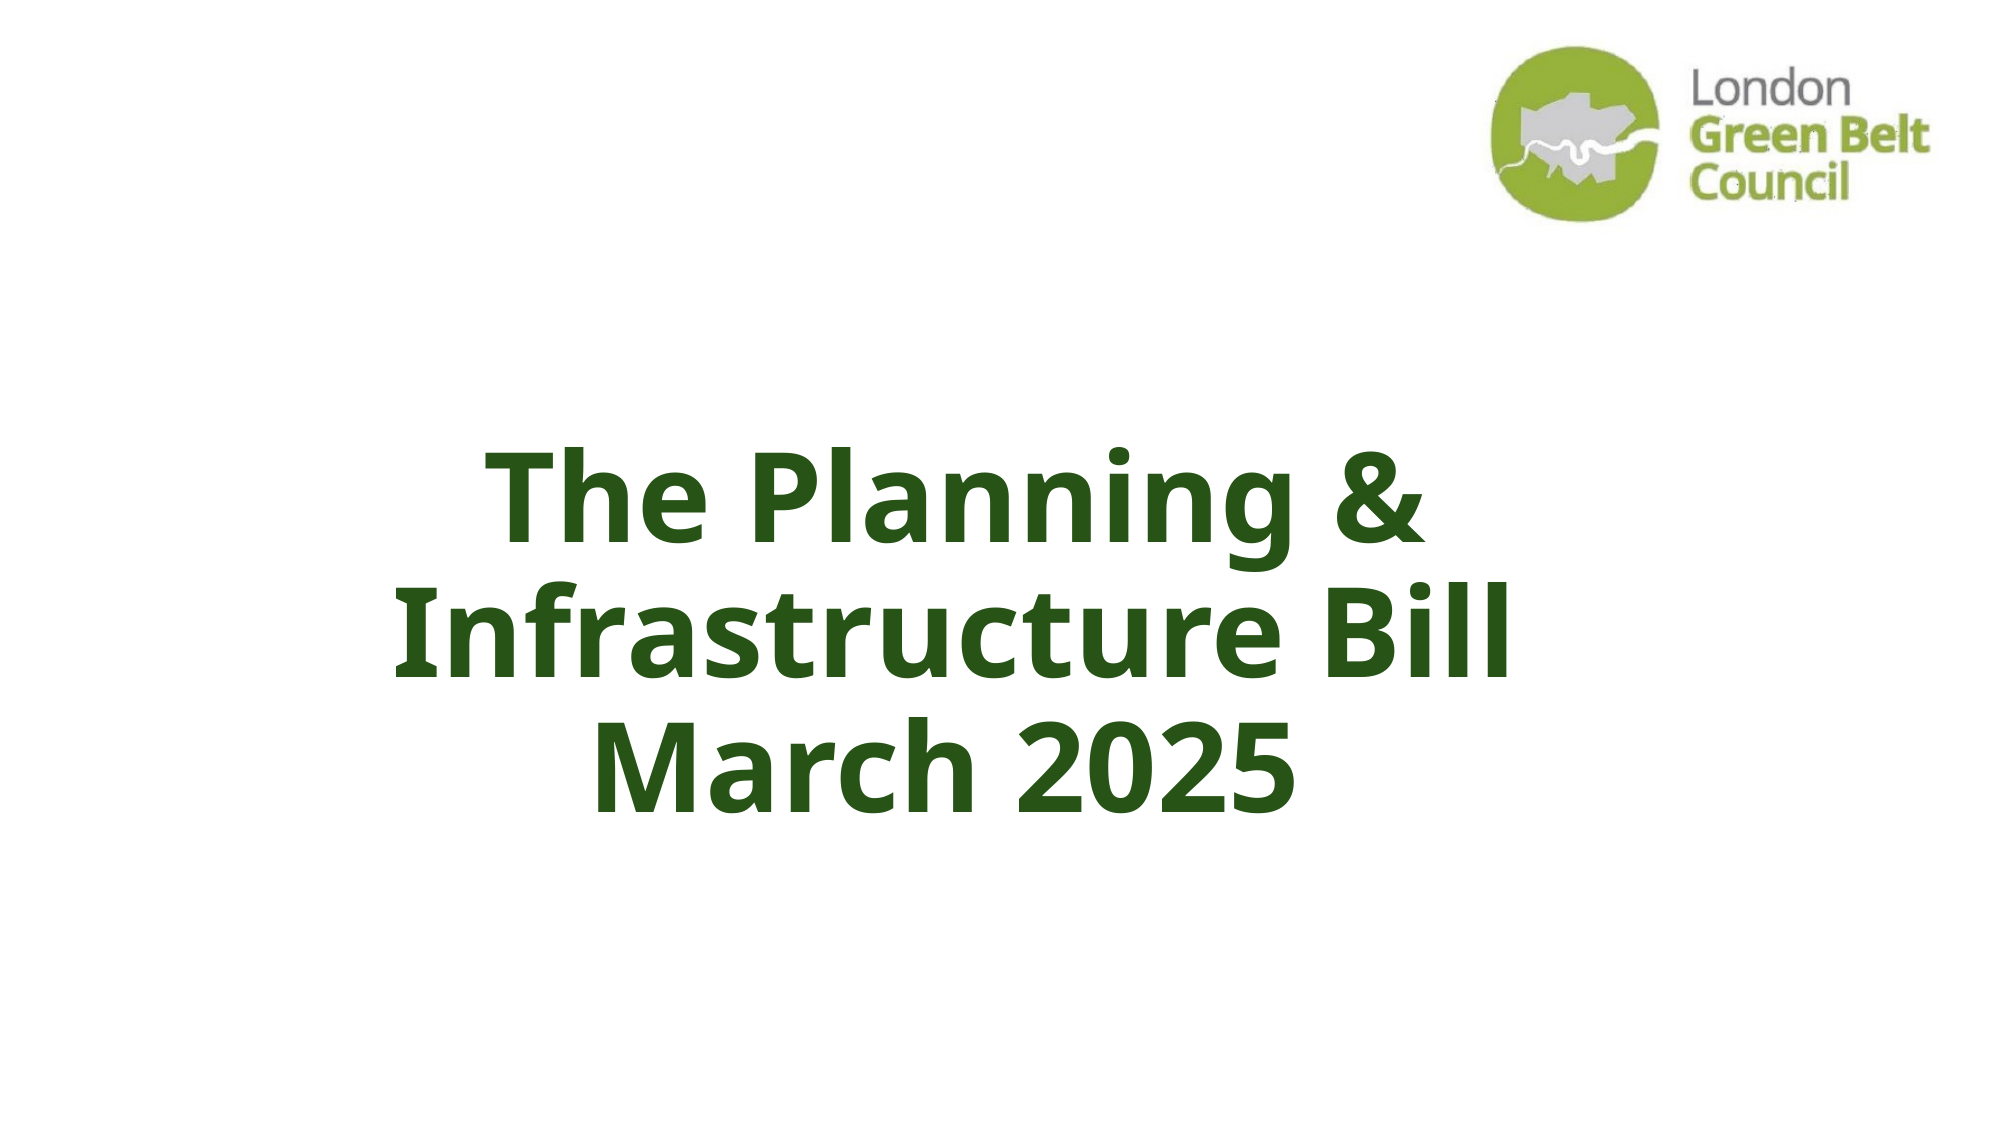

# The Planning & Infrastructure Bill March 2025